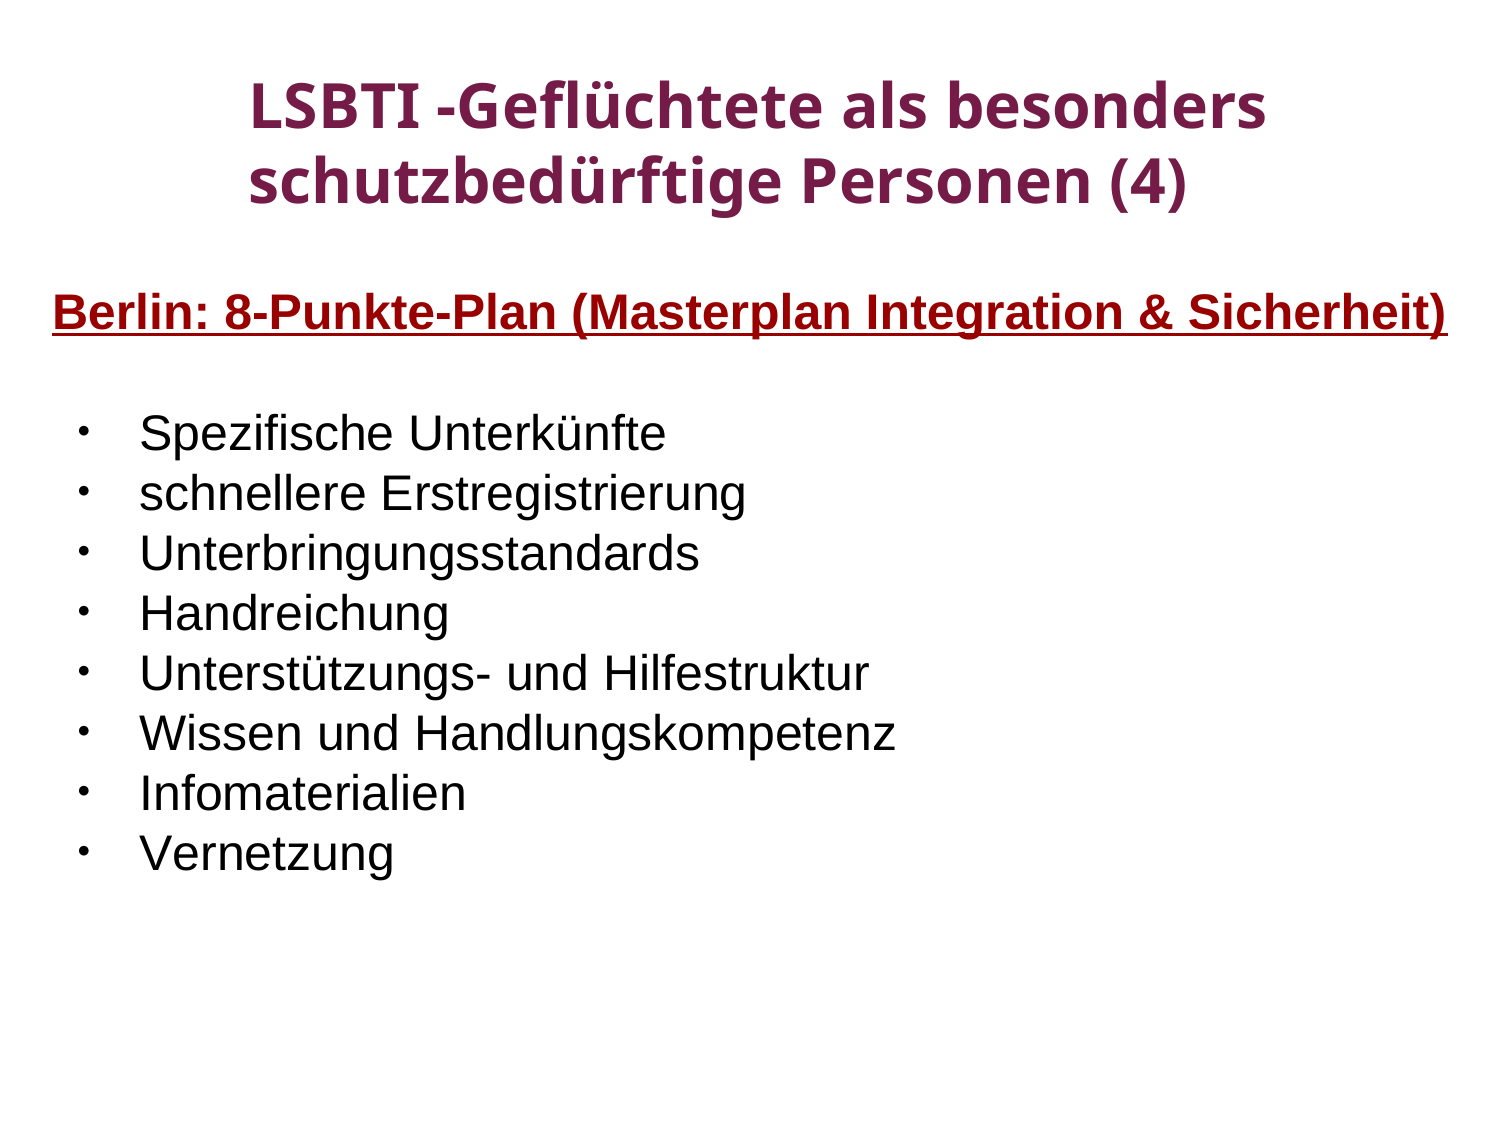

# LSBTI -Geflüchtete als besonders schutzbedürftige Personen (4)
Berlin: 8-Punkte-Plan (Masterplan Integration & Sicherheit)
Spezifische Unterkünfte
schnellere Erstregistrierung
Unterbringungsstandards
Handreichung
Unterstützungs- und Hilfestruktur
Wissen und Handlungskompetenz
Infomaterialien
Vernetzung